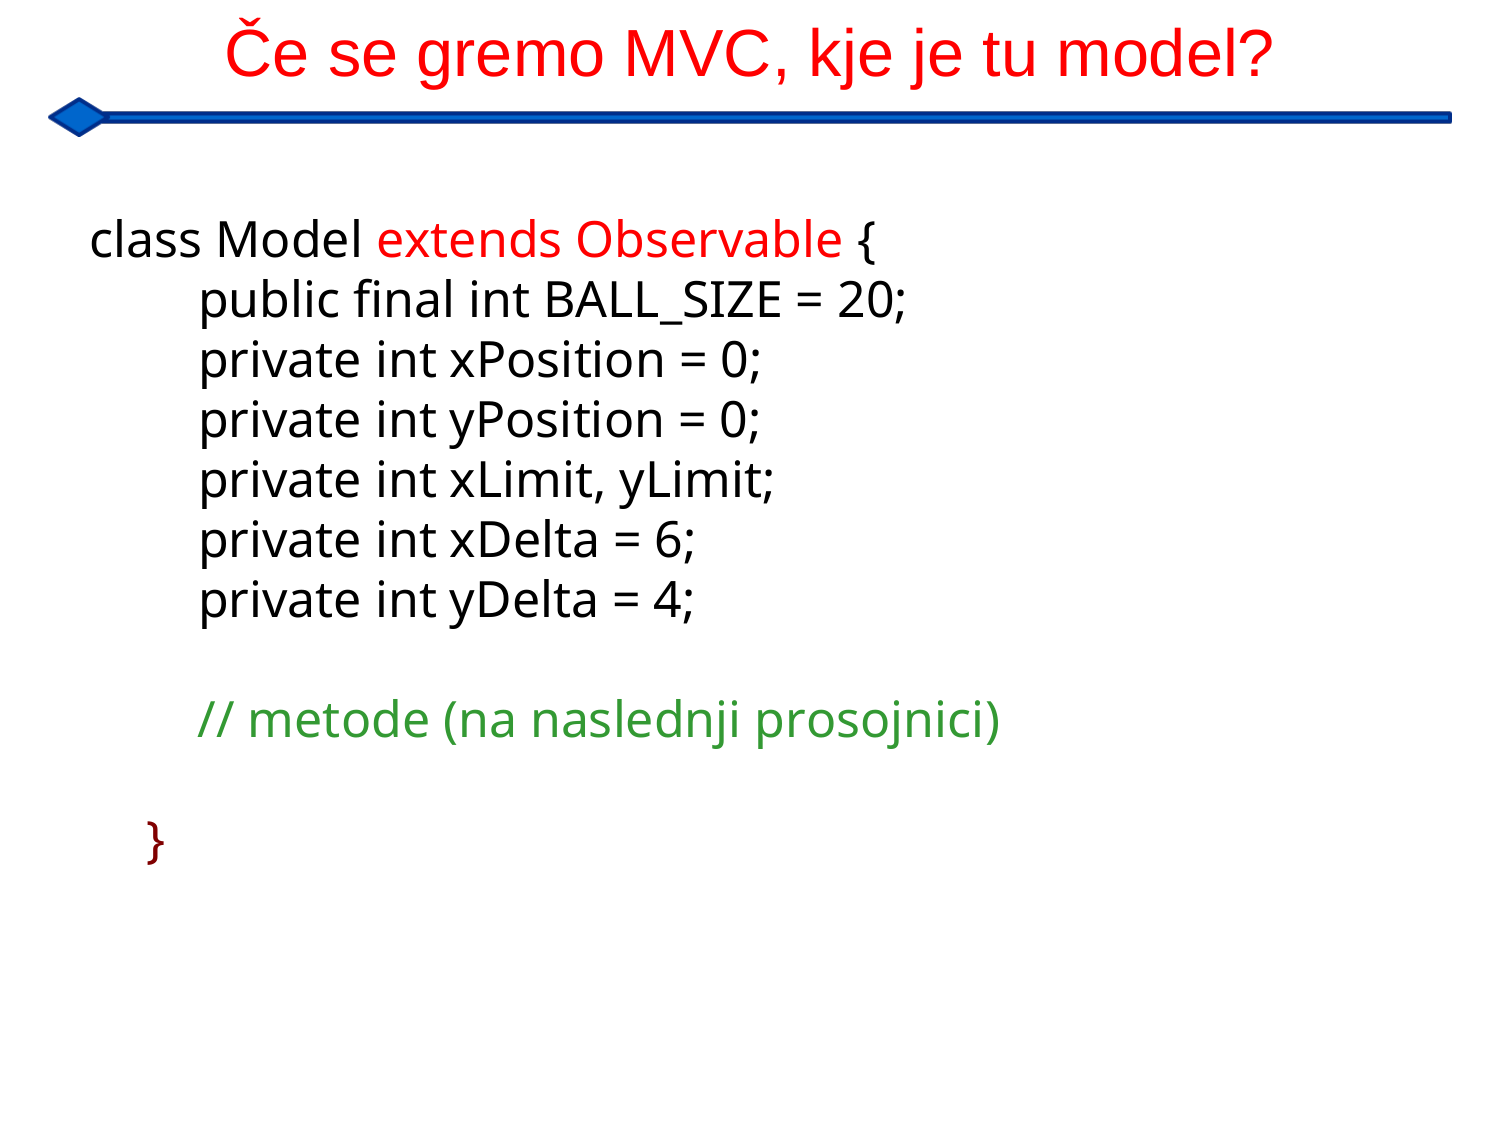

# Če se gremo MVC, kje je tu model?
class Model extends Observable {
 public final int BALL_SIZE = 20;
 private int xPosition = 0;
 private int yPosition = 0;
 private int xLimit, yLimit;
 private int xDelta = 6;
 private int yDelta = 4;
 // metode (na naslednji prosojnici)
}